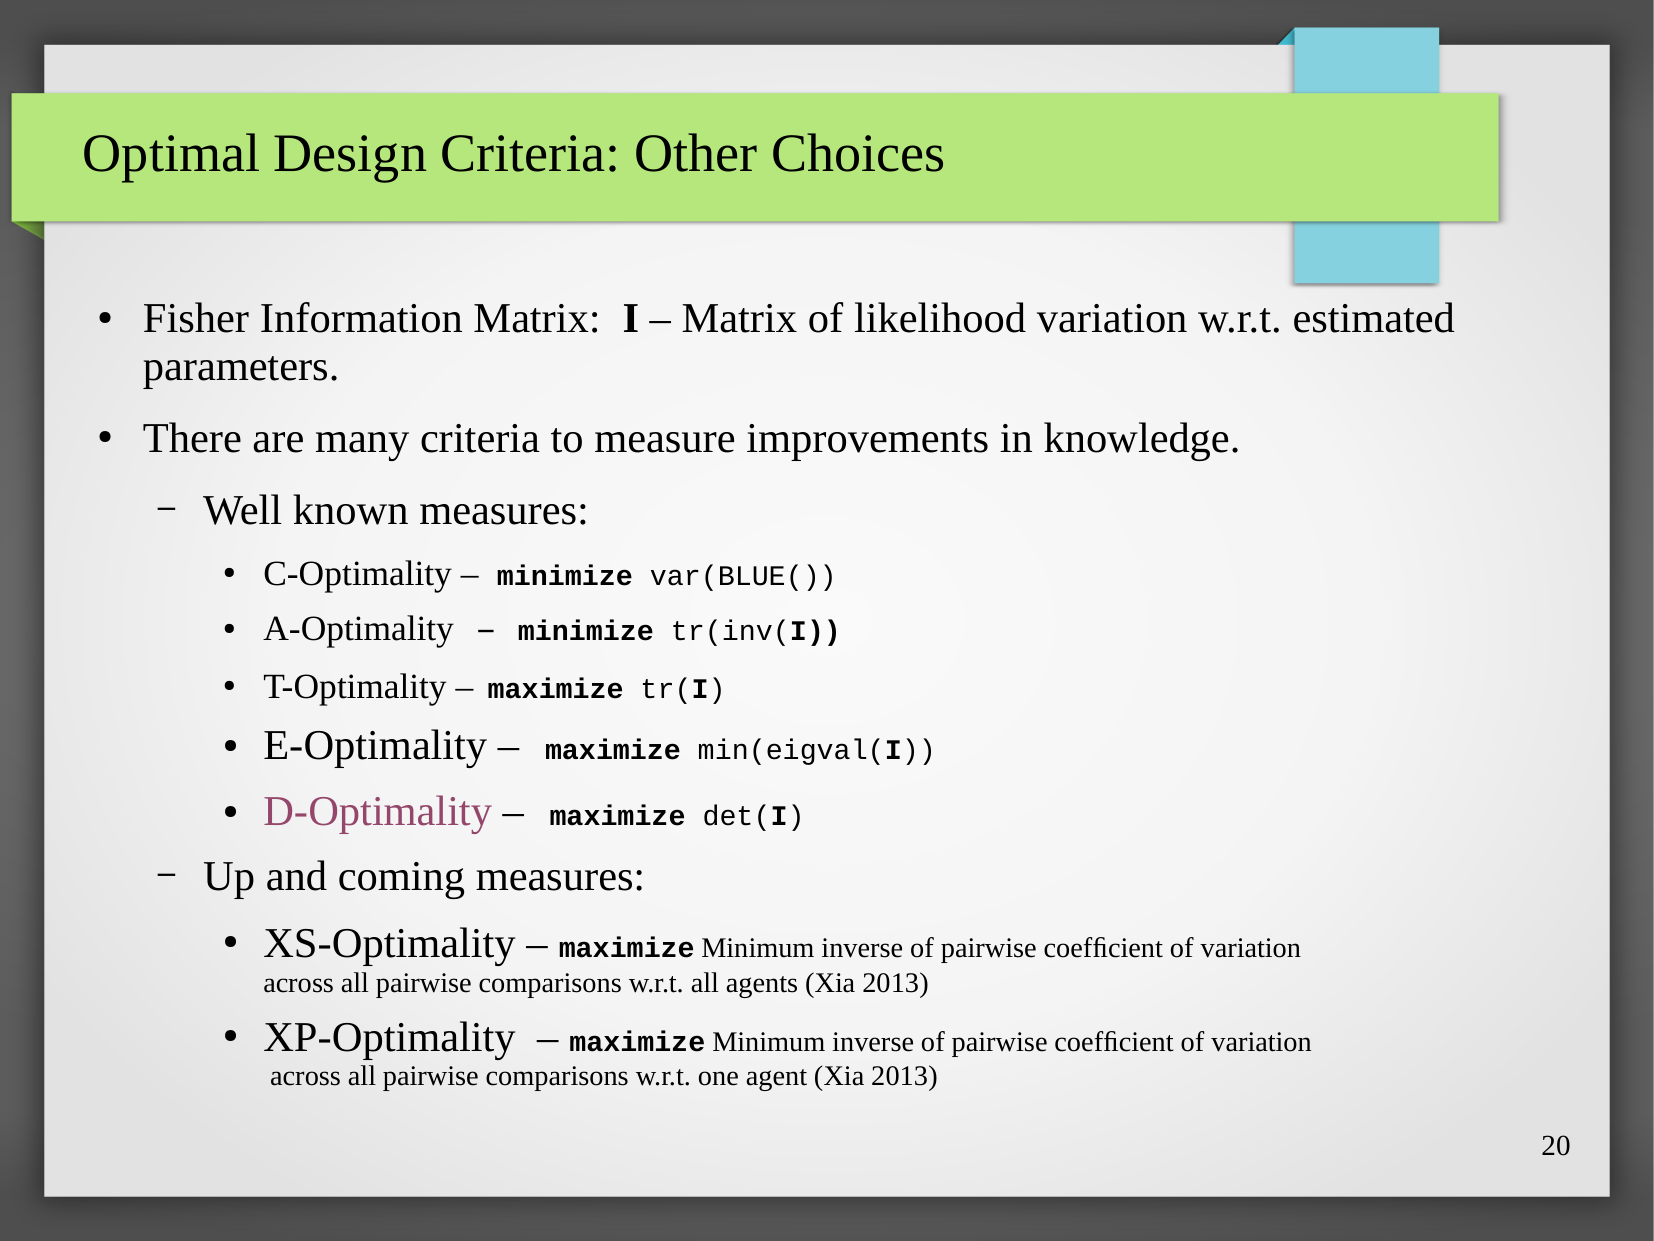

# Optimal Design Criteria: Other Choices
Fisher Information Matrix: I – Matrix of likelihood variation w.r.t. estimated parameters.
There are many criteria to measure improvements in knowledge.
Well known measures:
C-Optimality – minimize var(BLUE())
A-Optimality – minimize tr(inv(I))
T-Optimality – maximize tr(I)
E-Optimality – maximize min(eigval(I))
D-Optimality – maximize det(I)
Up and coming measures:
XS-Optimality – maximize Minimum inverse of pairwise coefﬁcient of variation			 across all pairwise comparisons w.r.t. all agents (Xia 2013)
XP-Optimality – maximize Minimum inverse of pairwise coefﬁcient of variation across all pairwise comparisons w.r.t. one agent (Xia 2013)
20